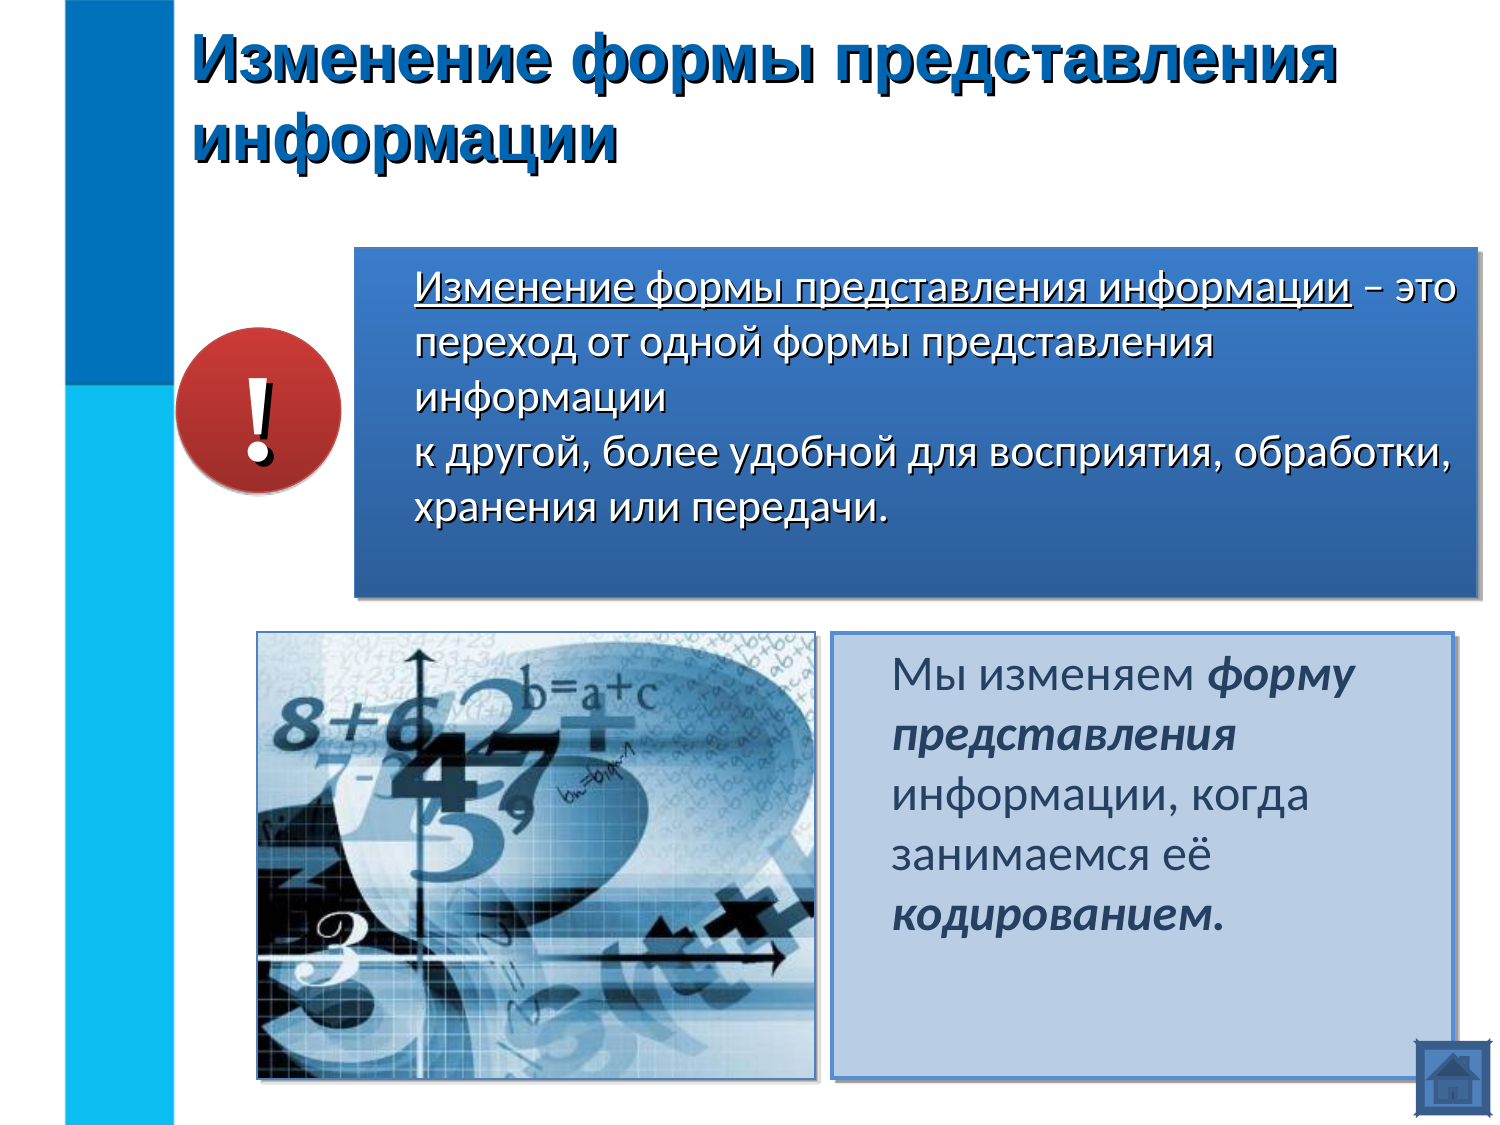

# Изменение формы представления информации
Изменение формы представления информации – это переход от одной формы представления информации
к другой, более удобной для восприятия, обработки, хранения или передачи.
!
Мы изменяем форму представления информации, когда занимаемся её кодированием.